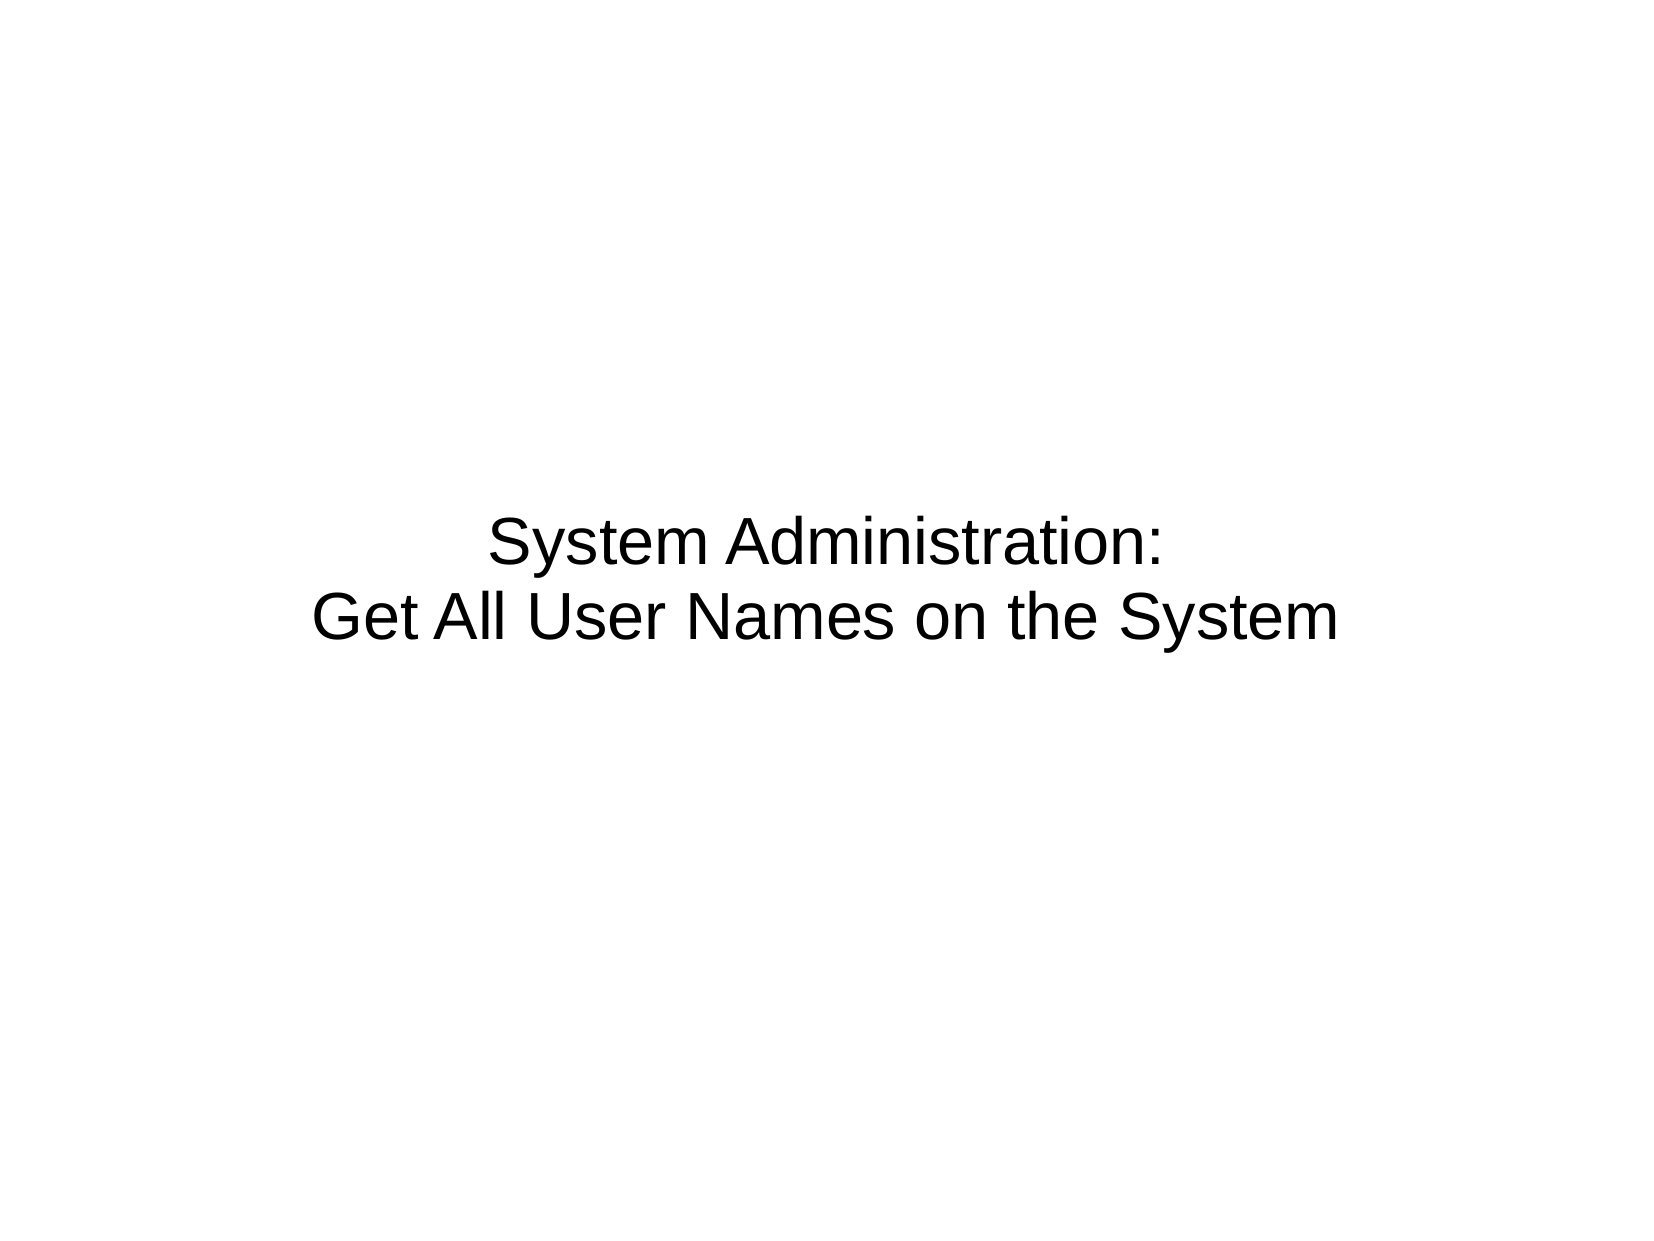

# System Administration:
Get All User Names on the System